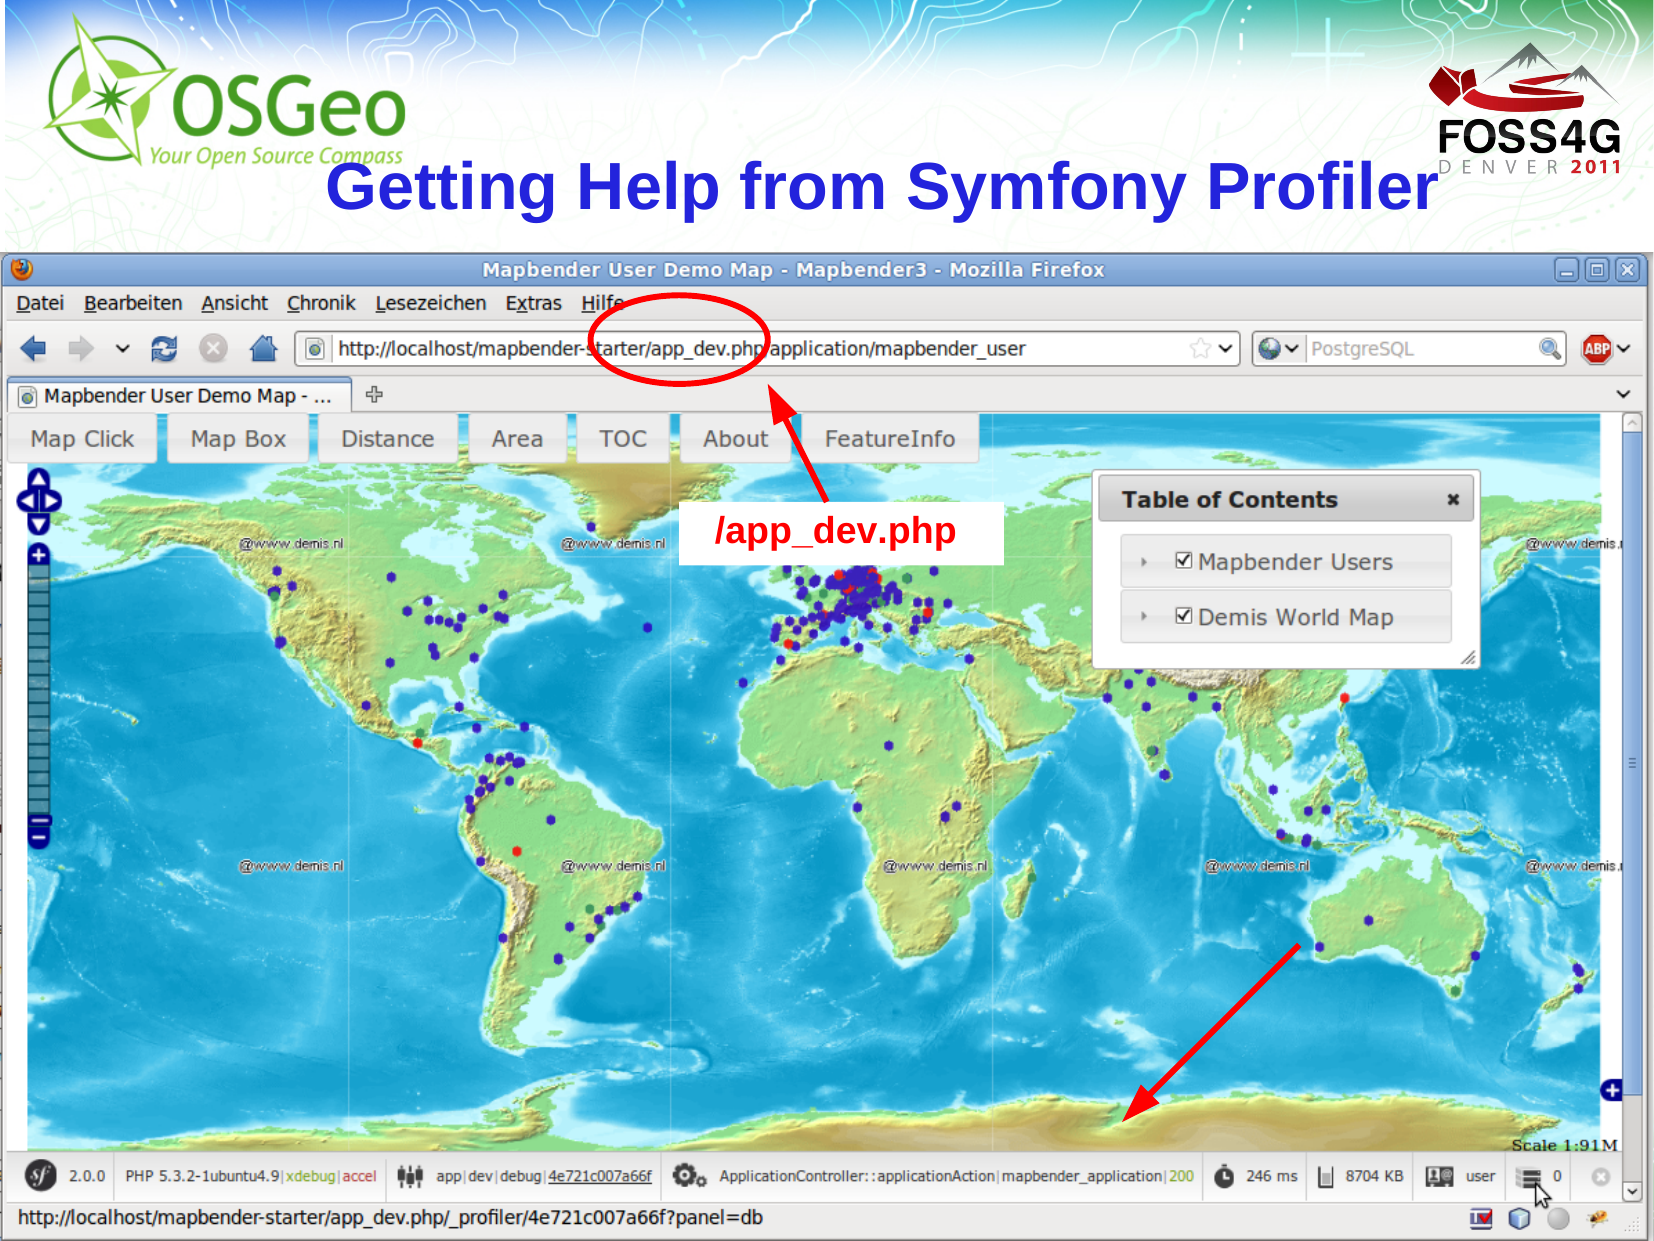

# Getting Help from Symfony Profiler
 /app_dev.php